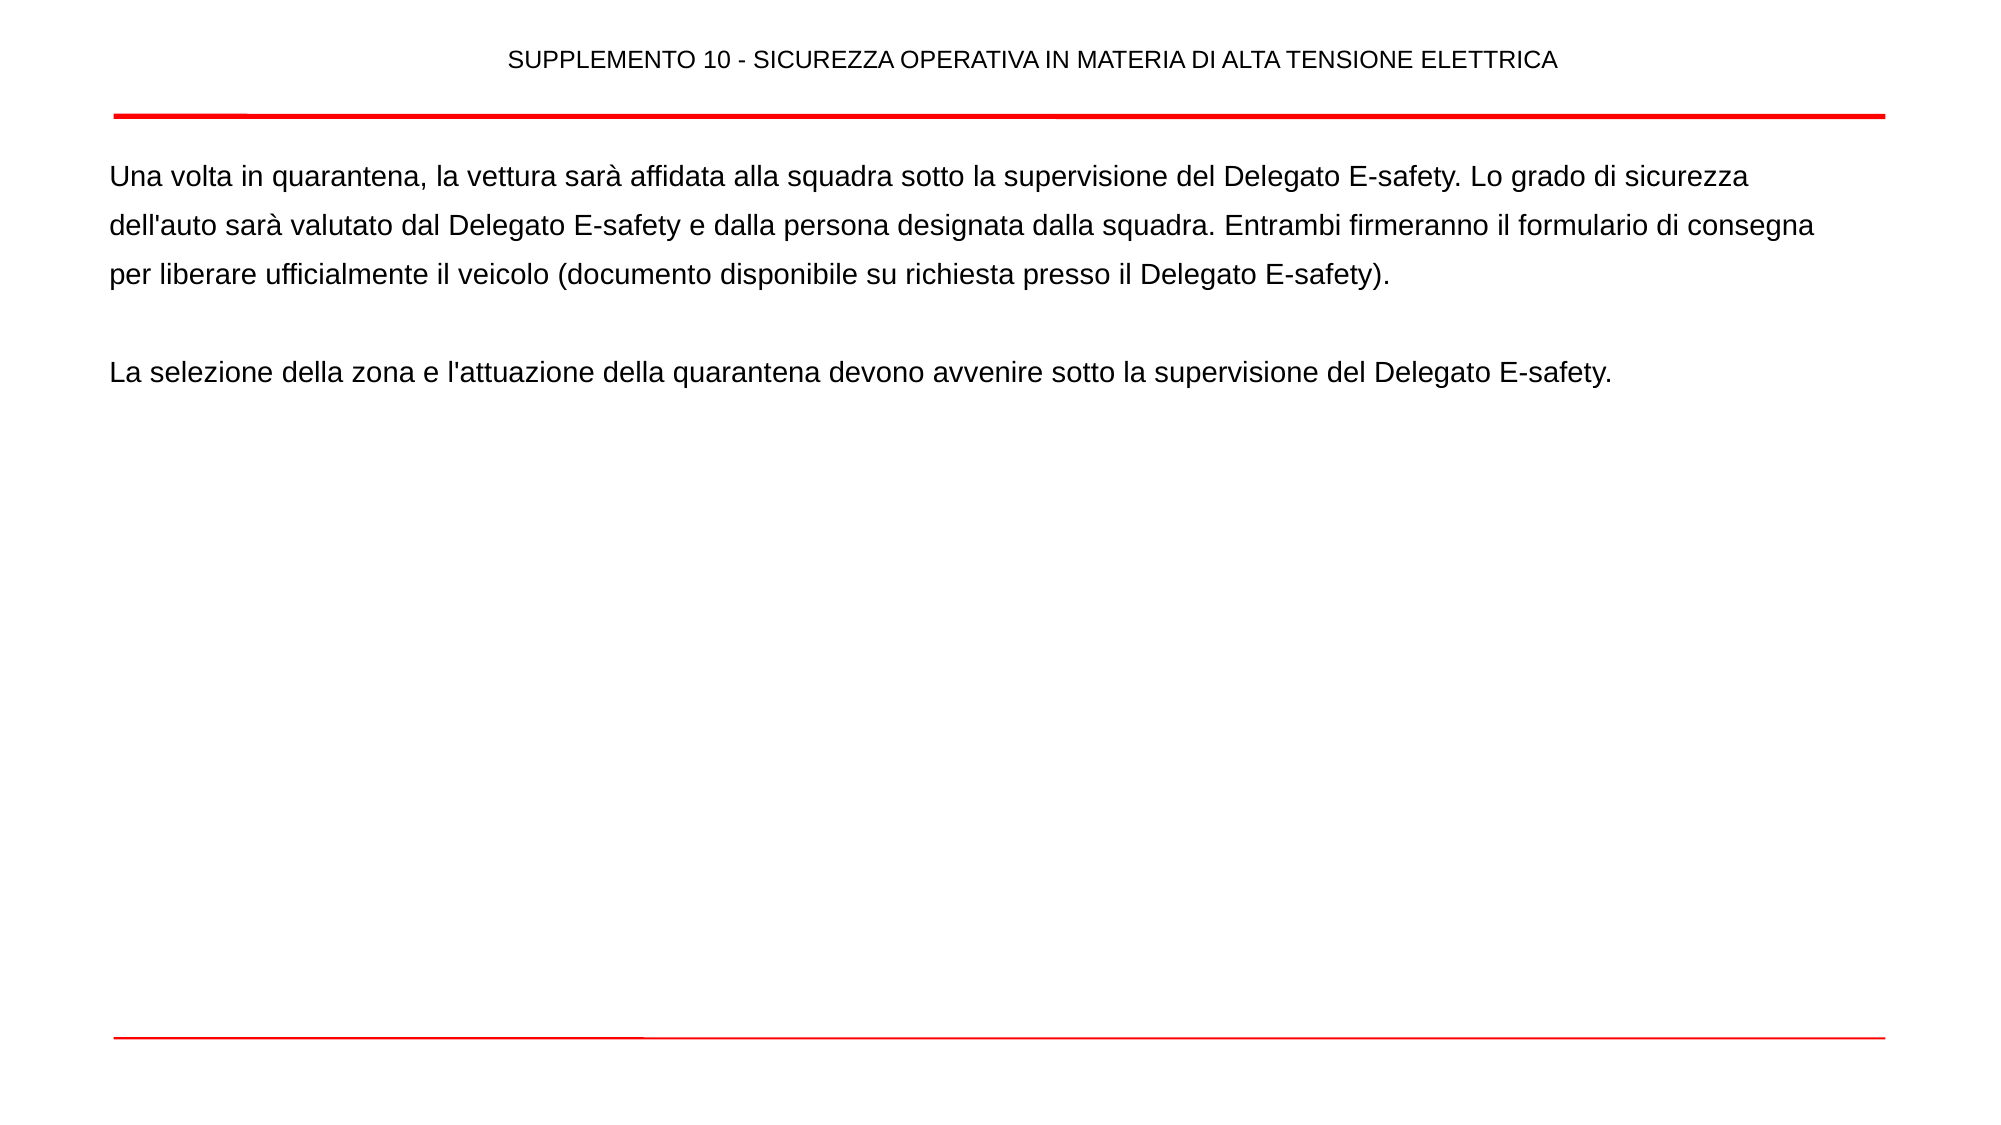

SUPPLEMENTO 10 - SICUREZZA OPERATIVA IN MATERIA DI ALTA TENSIONE ELETTRICA
Una volta in quarantena, la vettura sarà affidata alla squadra sotto la supervisione del Delegato E-safety. Lo grado di sicurezza dell'auto sarà valutato dal Delegato E-safety e dalla persona designata dalla squadra. Entrambi firmeranno il formulario di consegna per liberare ufficialmente il veicolo (documento disponibile su richiesta presso il Delegato E-safety).
La selezione della zona e l'attuazione della quarantena devono avvenire sotto la supervisione del Delegato E-safety.